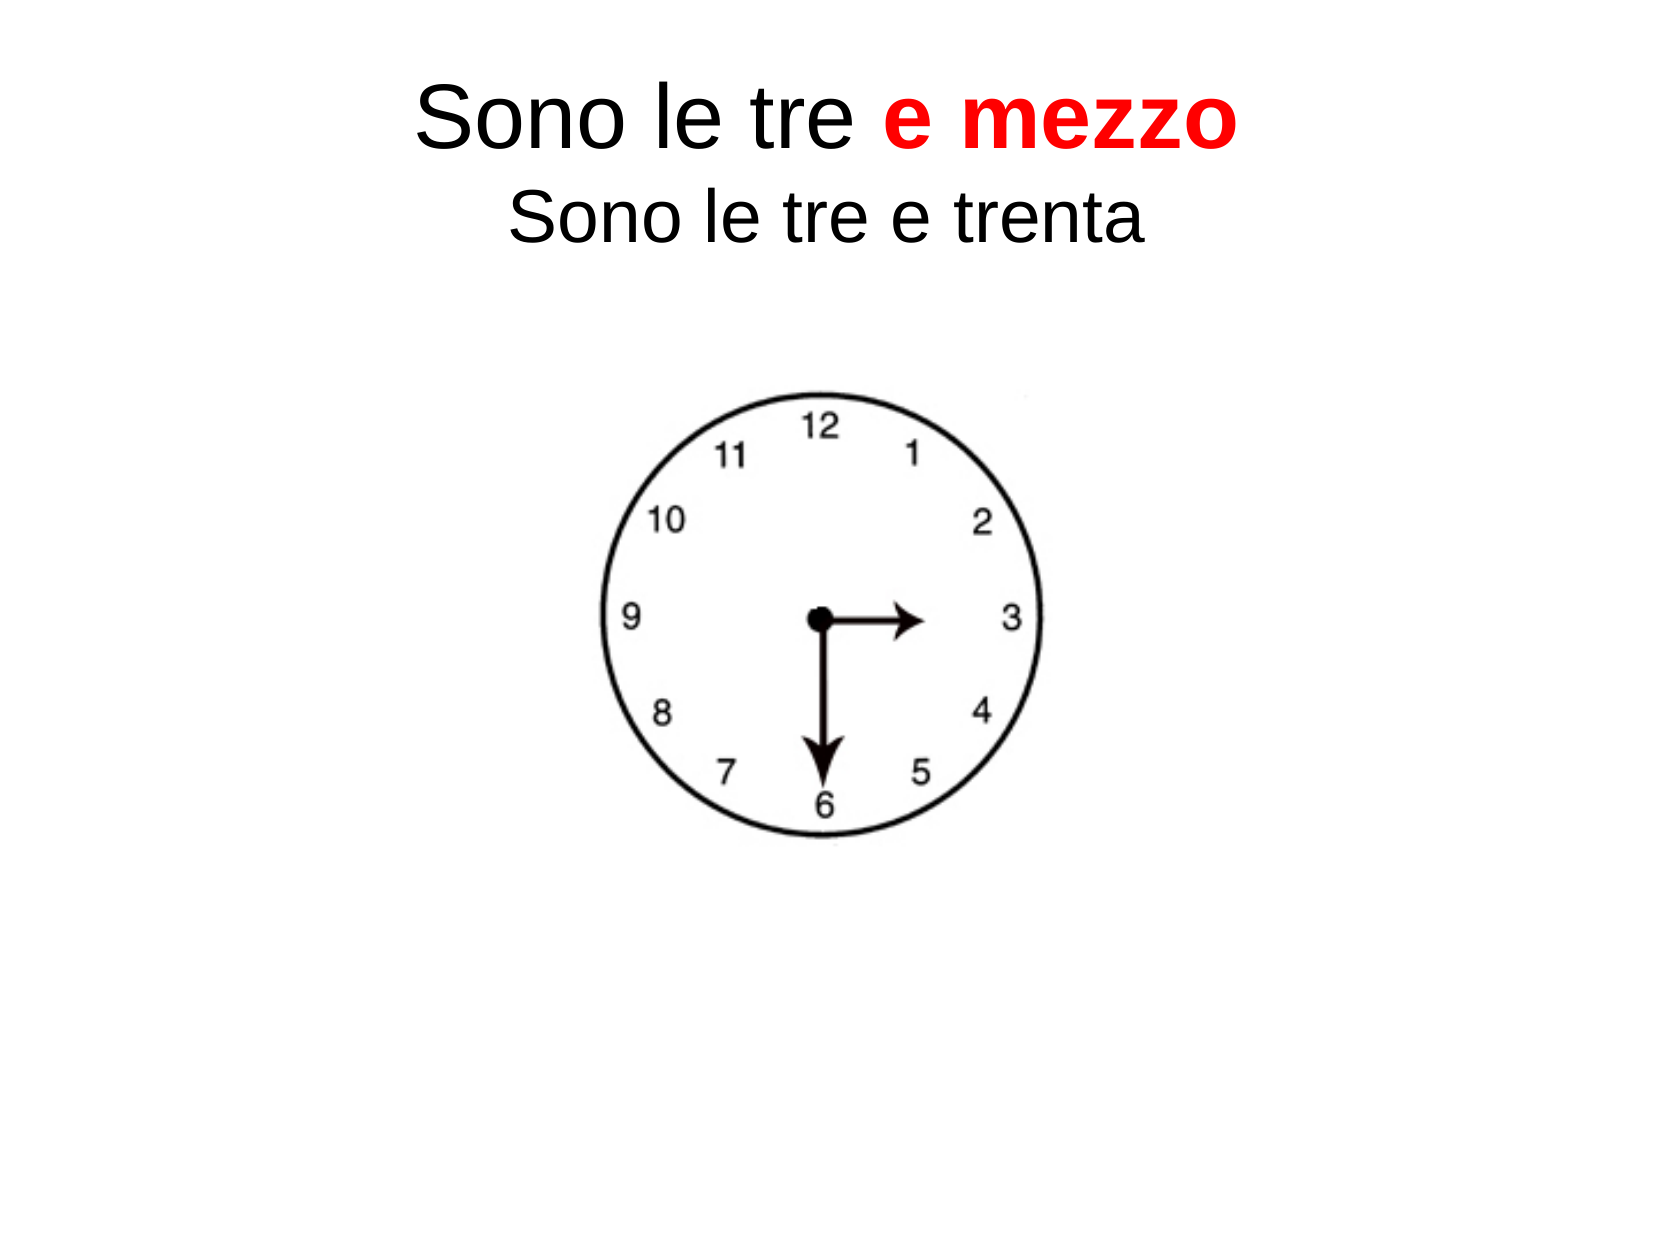

# Sono le tre e mezzo Sono le tre e trenta